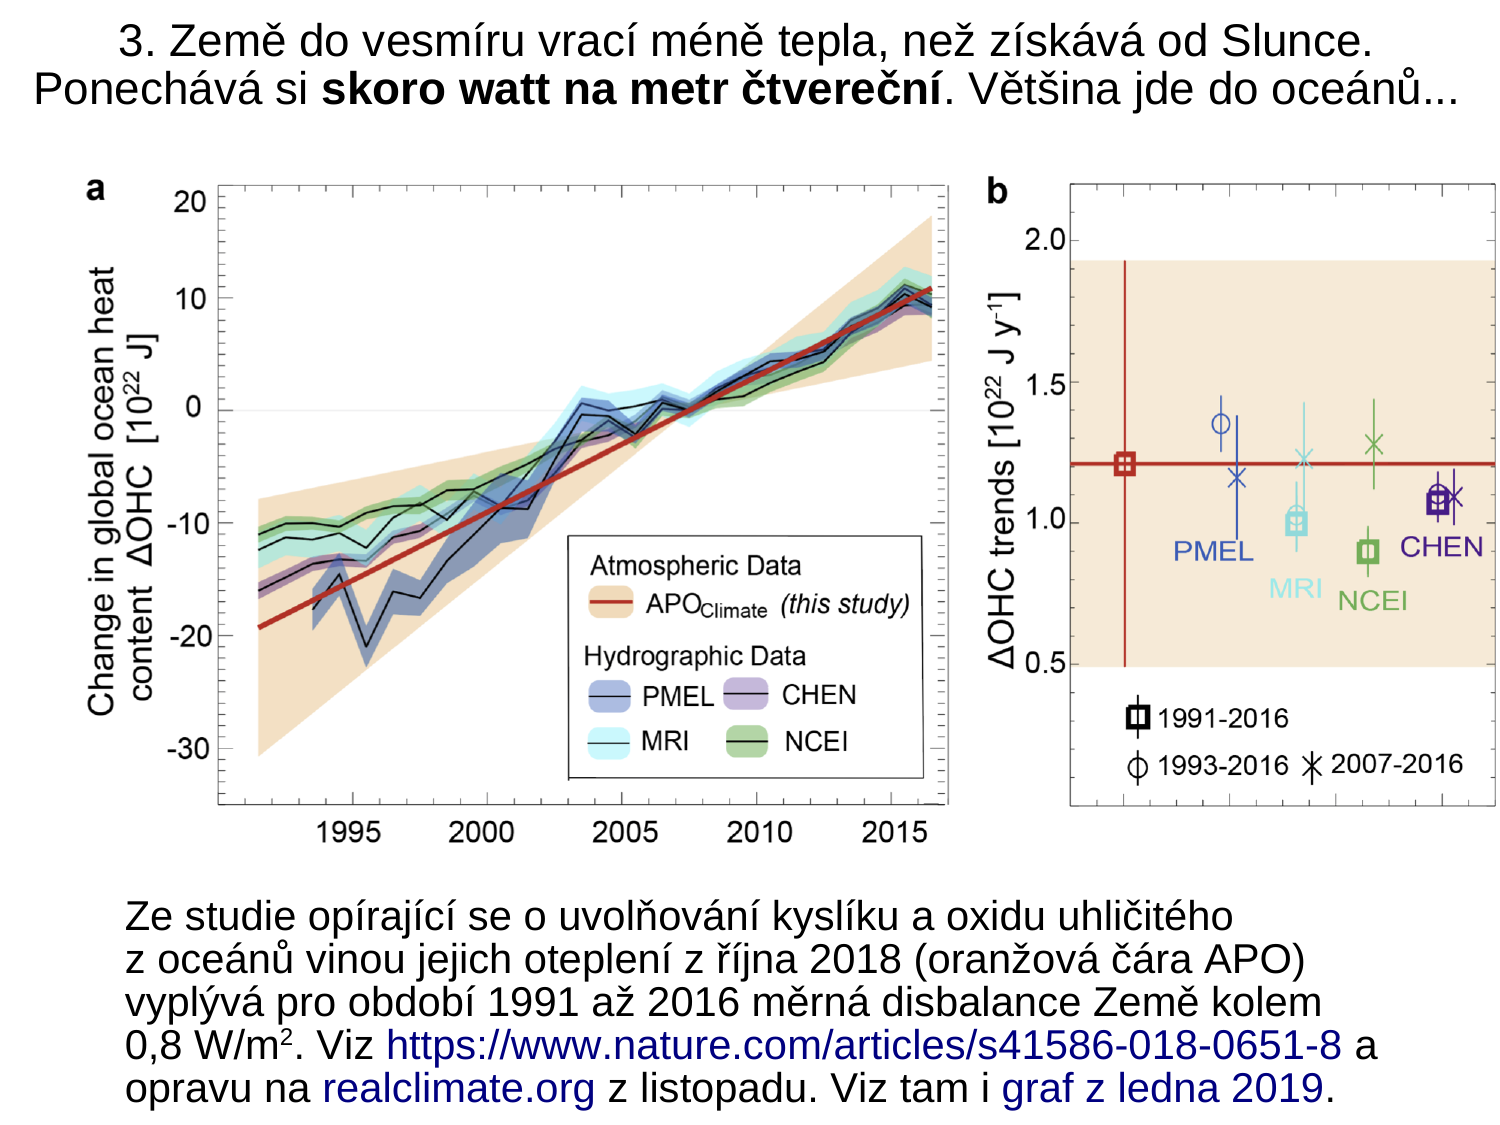

# 3. Země do vesmíru vrací méně tepla, než získává od Slunce. Ponechává si skoro watt na metr čtvereční. Většina jde do oceánů...
Ze studie opírající se o uvolňování kyslíku a oxidu uhličitého z oceánů vinou jejich oteplení z října 2018 (oranžová čára APO) vyplývá pro období 1991 až 2016 měrná disbalance Země kolem 0,8 W/m2. Viz https://www.nature.com/articles/s41586-018-0651-8 a opravu na realclimate.org z listopadu. Viz tam i graf z ledna 2019.